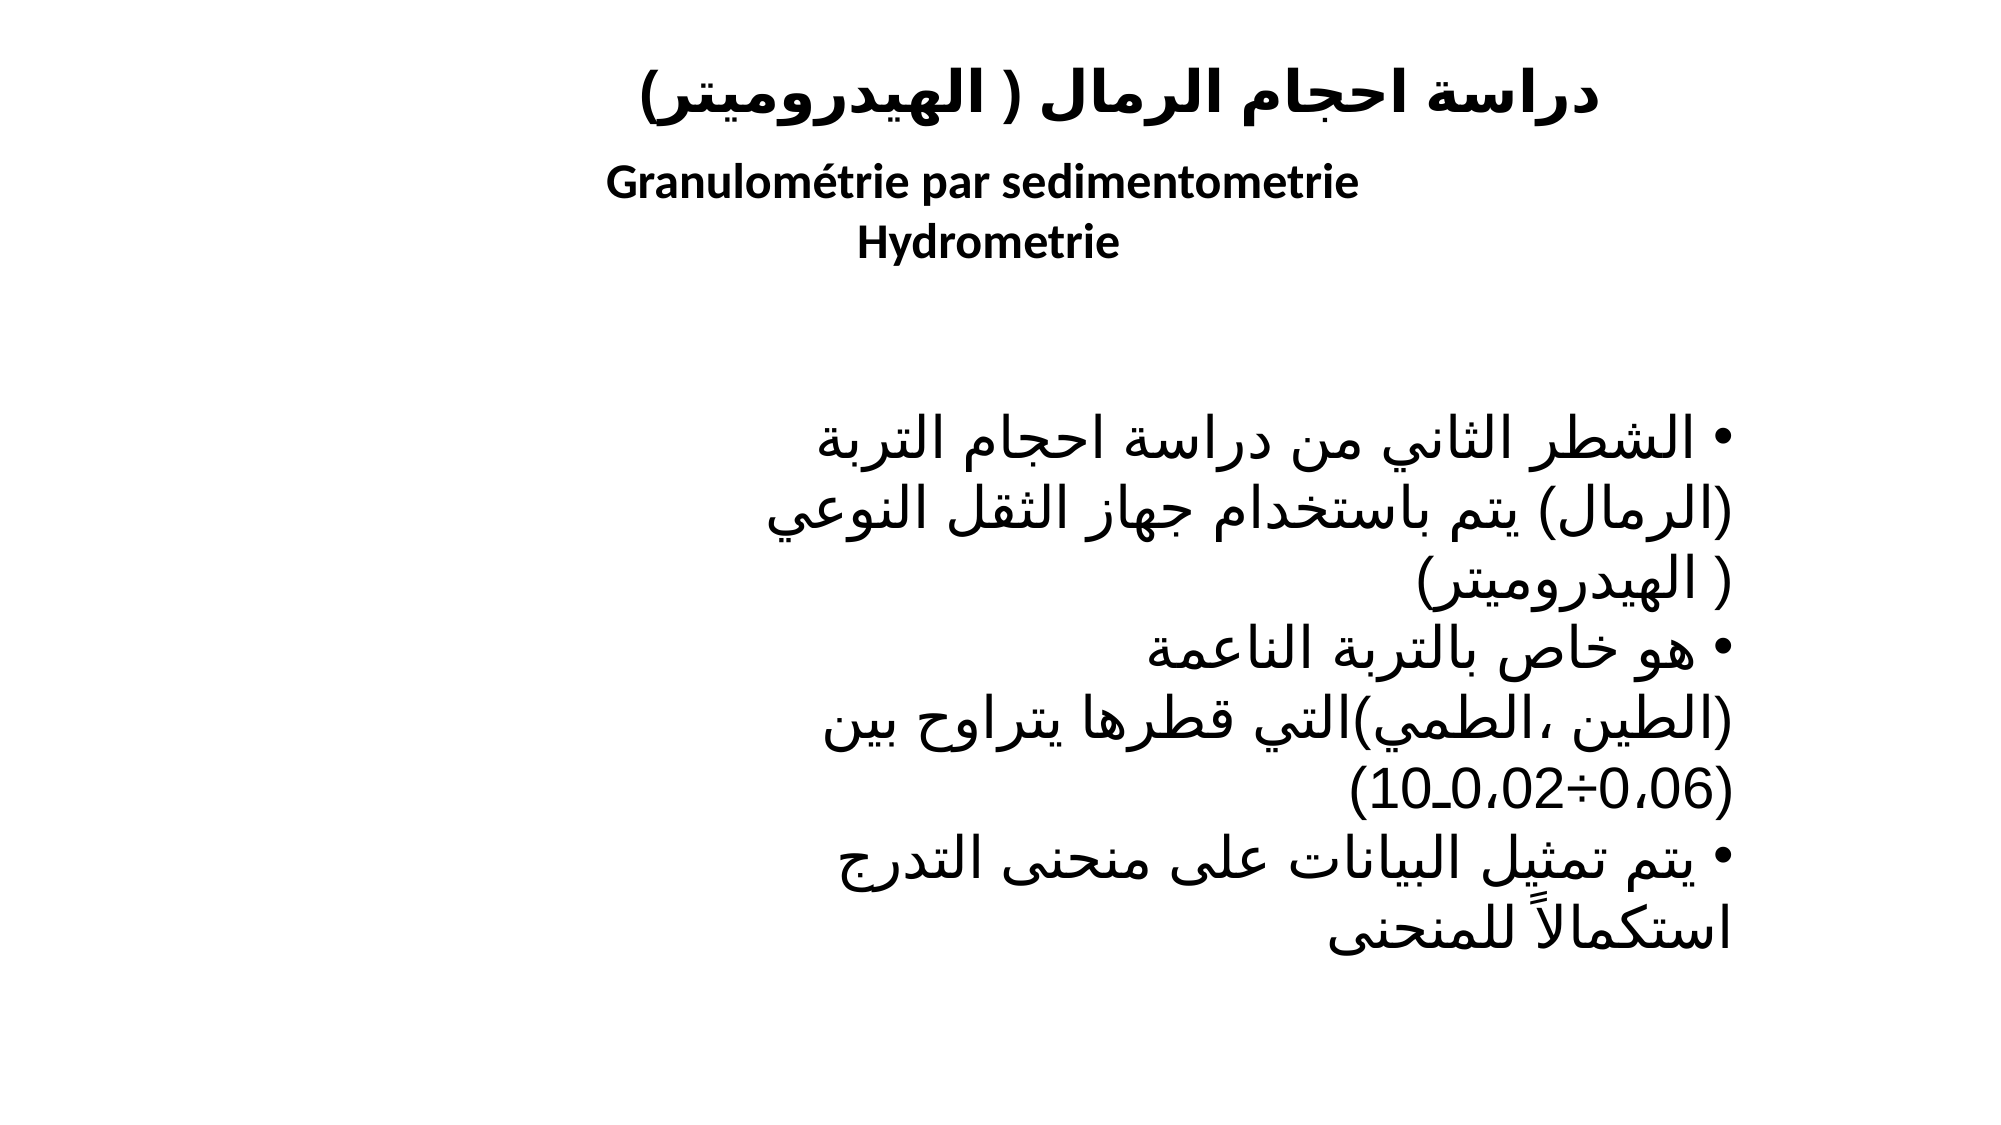

دراسة احجام الرمال ( الهيدروميتر)
Granulométrie par sedimentometrie
Hydrometrie
 الشطر الثاني من دراسة احجام التربة (الرمال) يتم باستخدام جهاز الثقل النوعي ( الهيدروميتر)
 هو خاص بالتربة الناعمة (الطين ،الطمي)التي قطرها يتراوح بين (0،06÷0،02ـ10)
 يتم تمثيل البيانات على منحنى التدرج استكمالاً للمنحنى